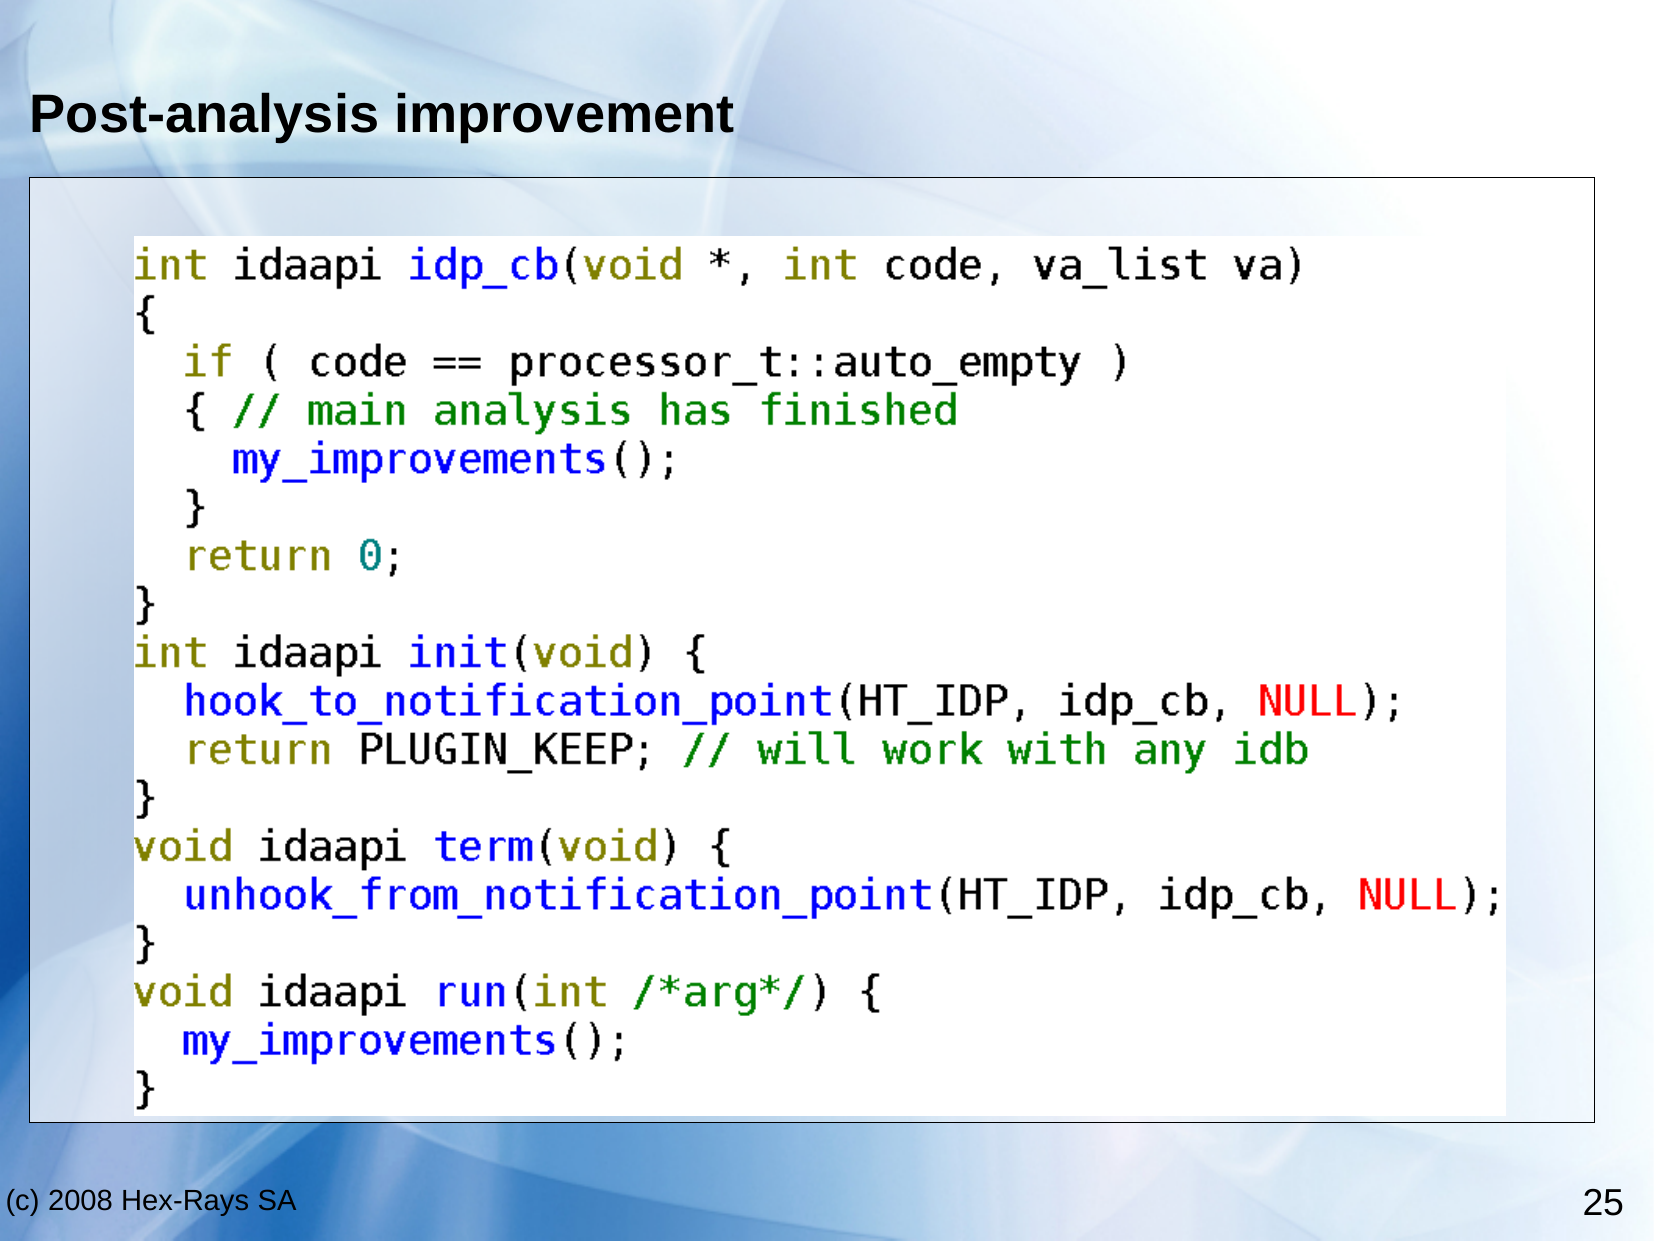

# Post-analysis improvement
25
(c) 2008 Hex-Rays SA